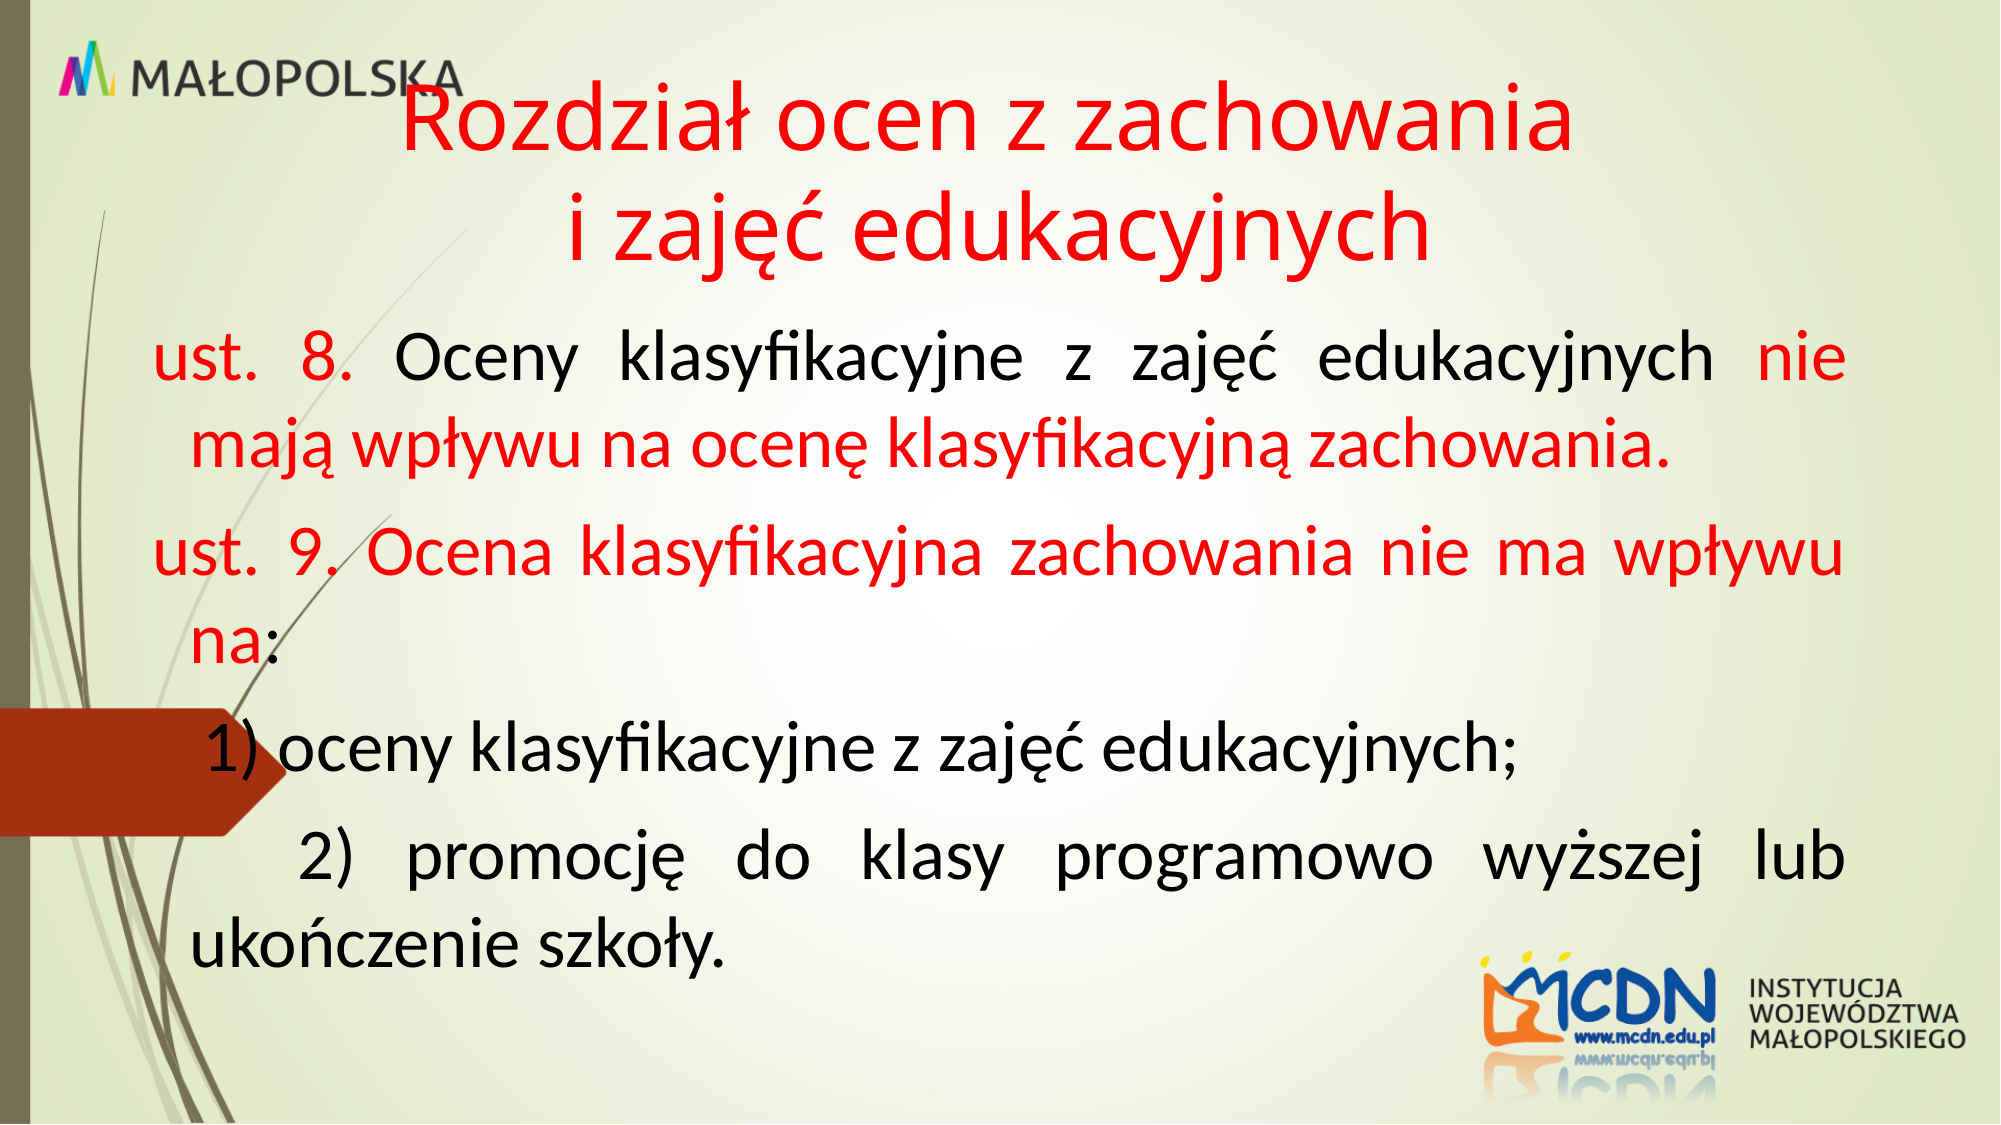

# Rozdział ocen z zachowania i zajęć edukacyjnych
ust. 8. Oceny klasyfikacyjne z zajęć edukacyjnych nie mają wpływu na ocenę klasyfikacyjną zachowania.
ust. 9. Ocena klasyfikacyjna zachowania nie ma wpływu na:
 1) oceny klasyfikacyjne z zajęć edukacyjnych;
 2) promocję do klasy programowo wyższej lub ukończenie szkoły.